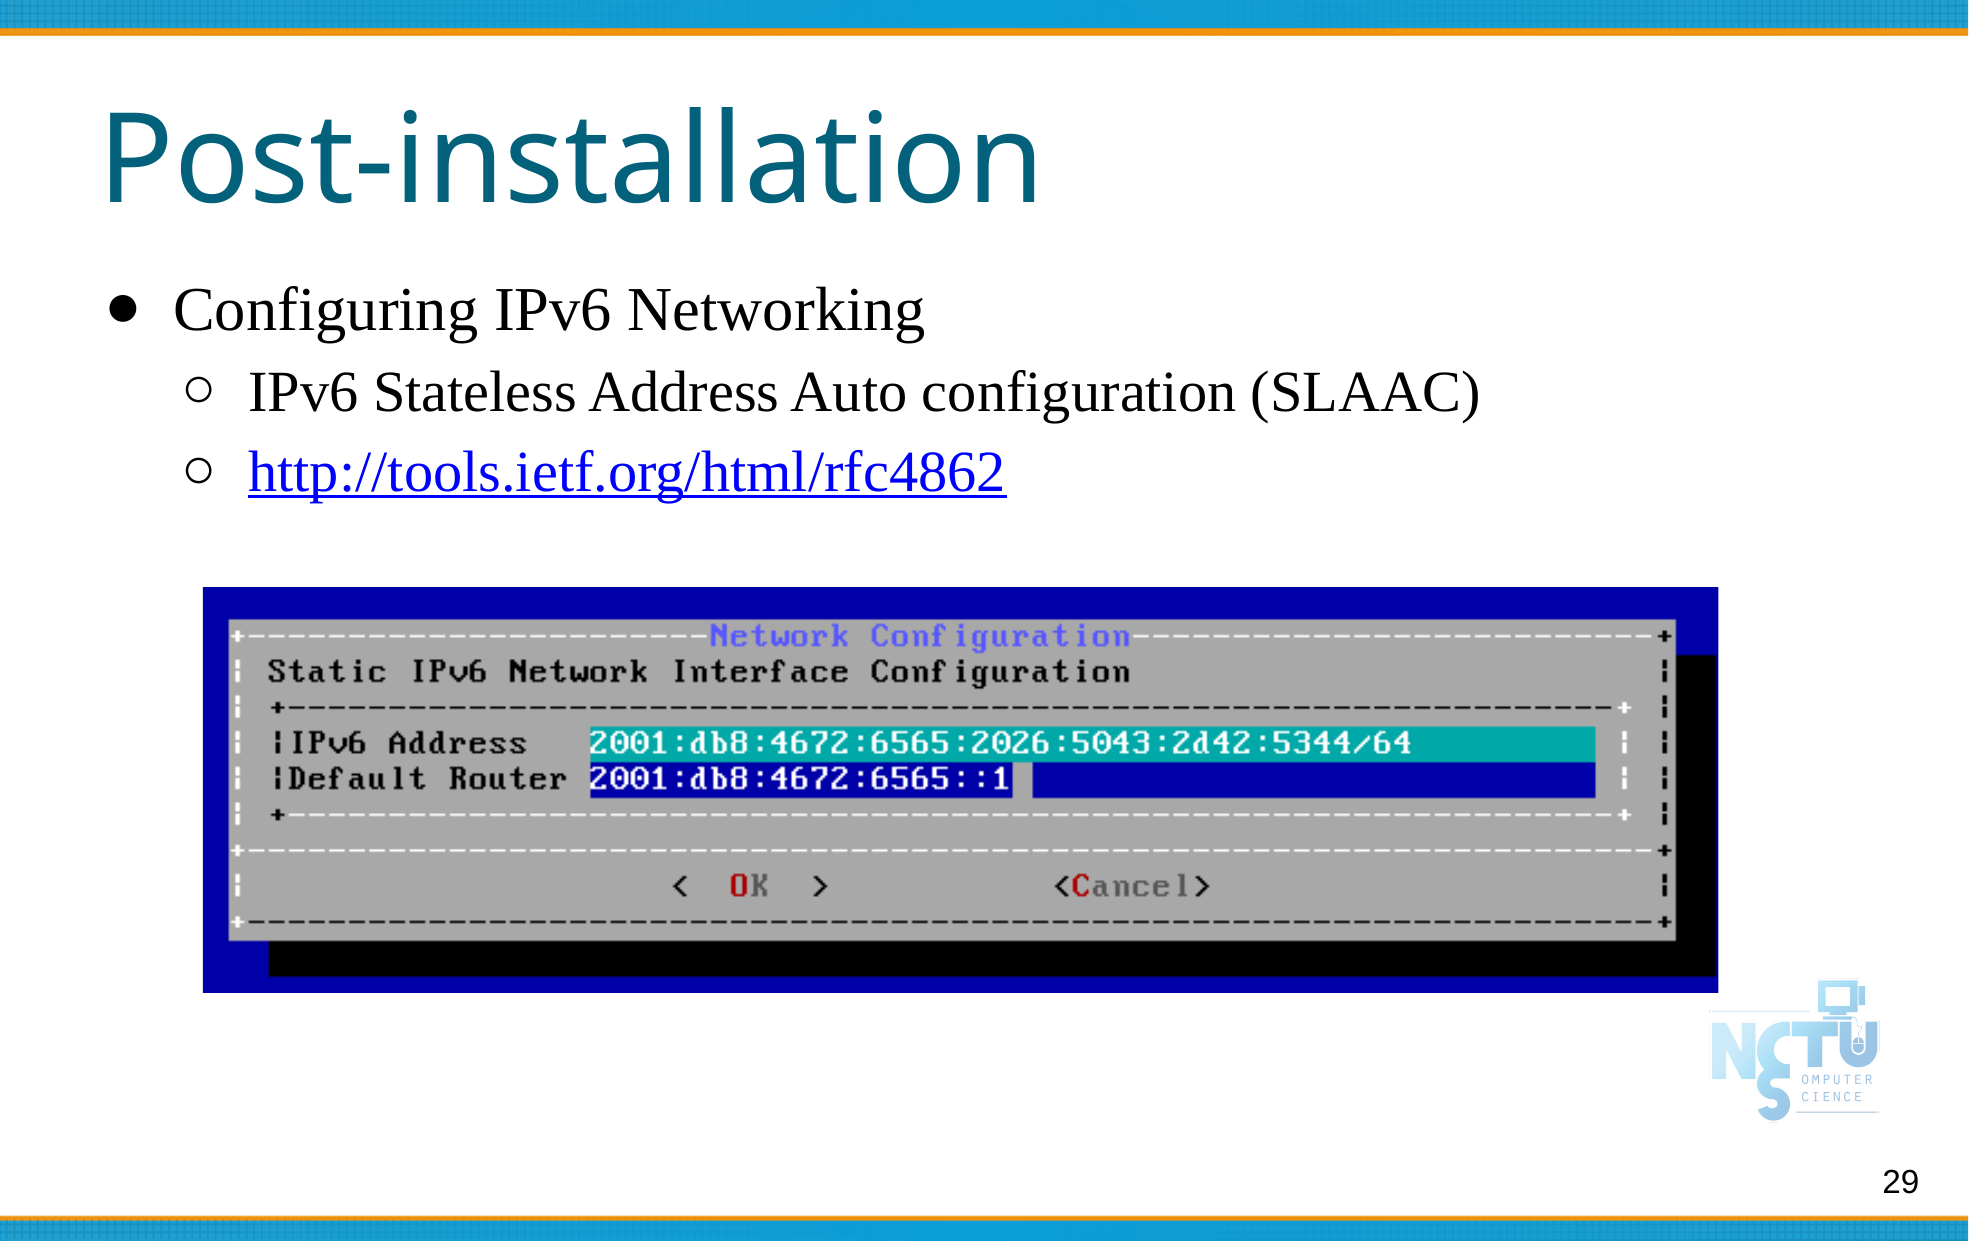

# Post-installation
Configuring IPv6 Networking
IPv6 Stateless Address Auto configuration (SLAAC)
http://tools.ietf.org/html/rfc4862